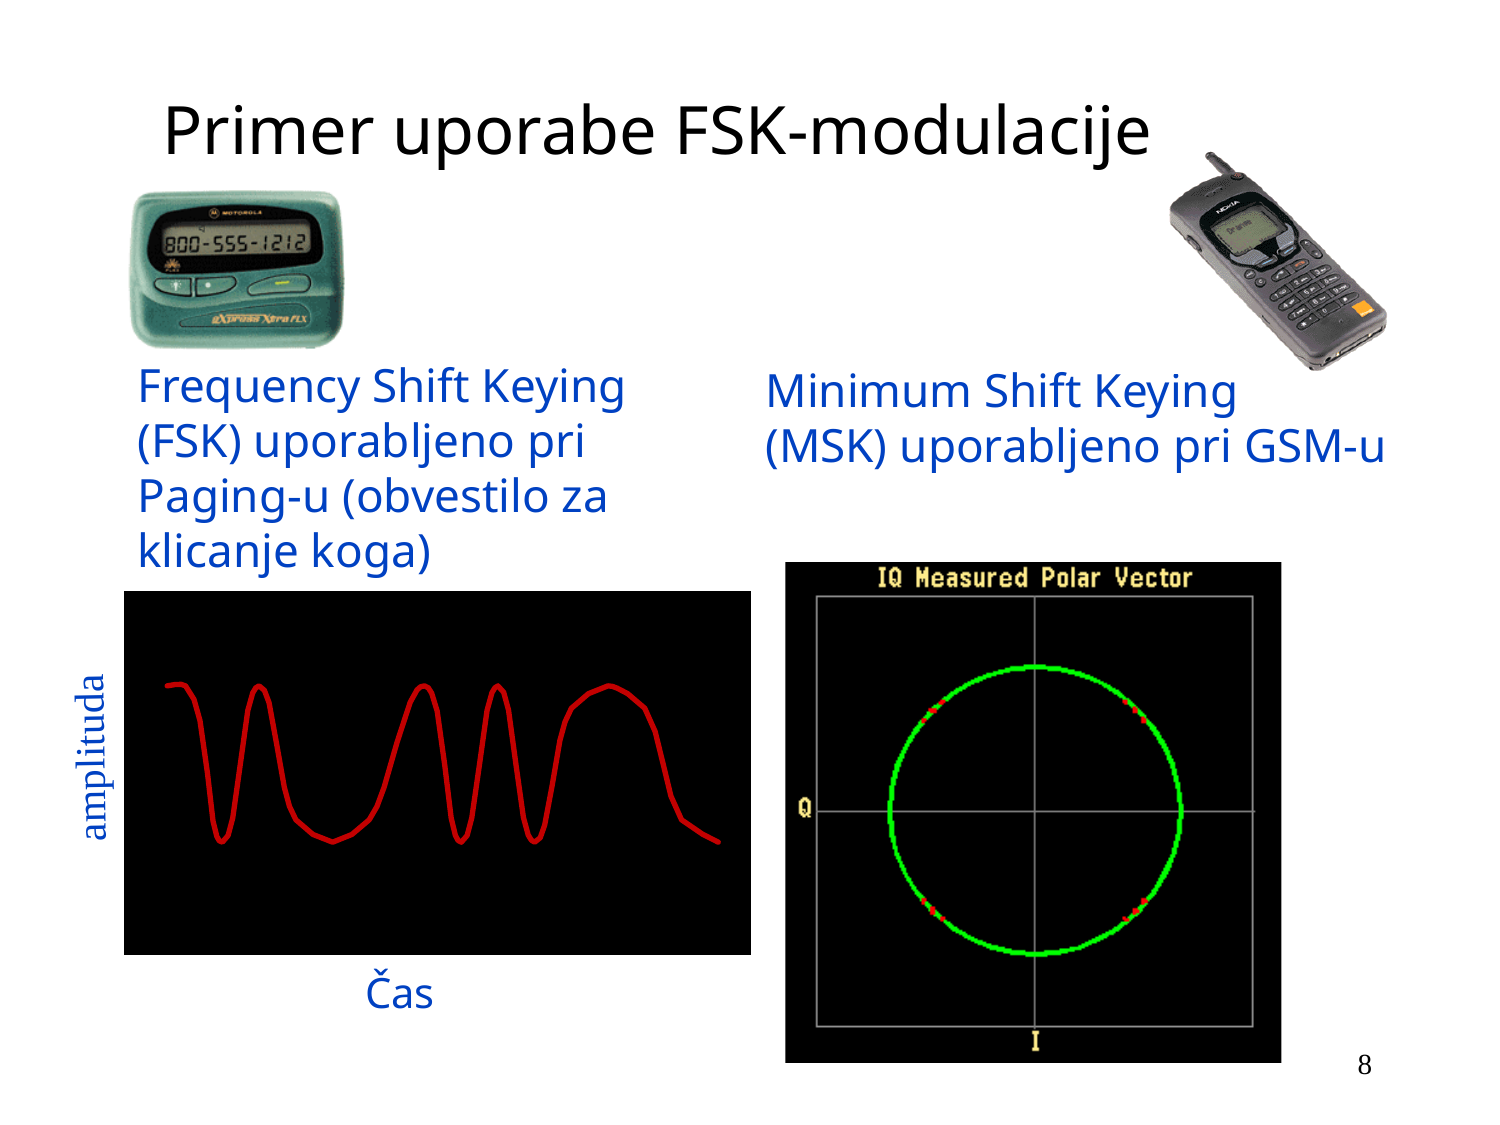

Primer uporabe FSK-modulacije
Frequency Shift Keying
(FSK) uporabljeno pri Paging-u (obvestilo za klicanje koga)
Minimum Shift Keying
(MSK) uporabljeno pri GSM-u
amplituda
Čas